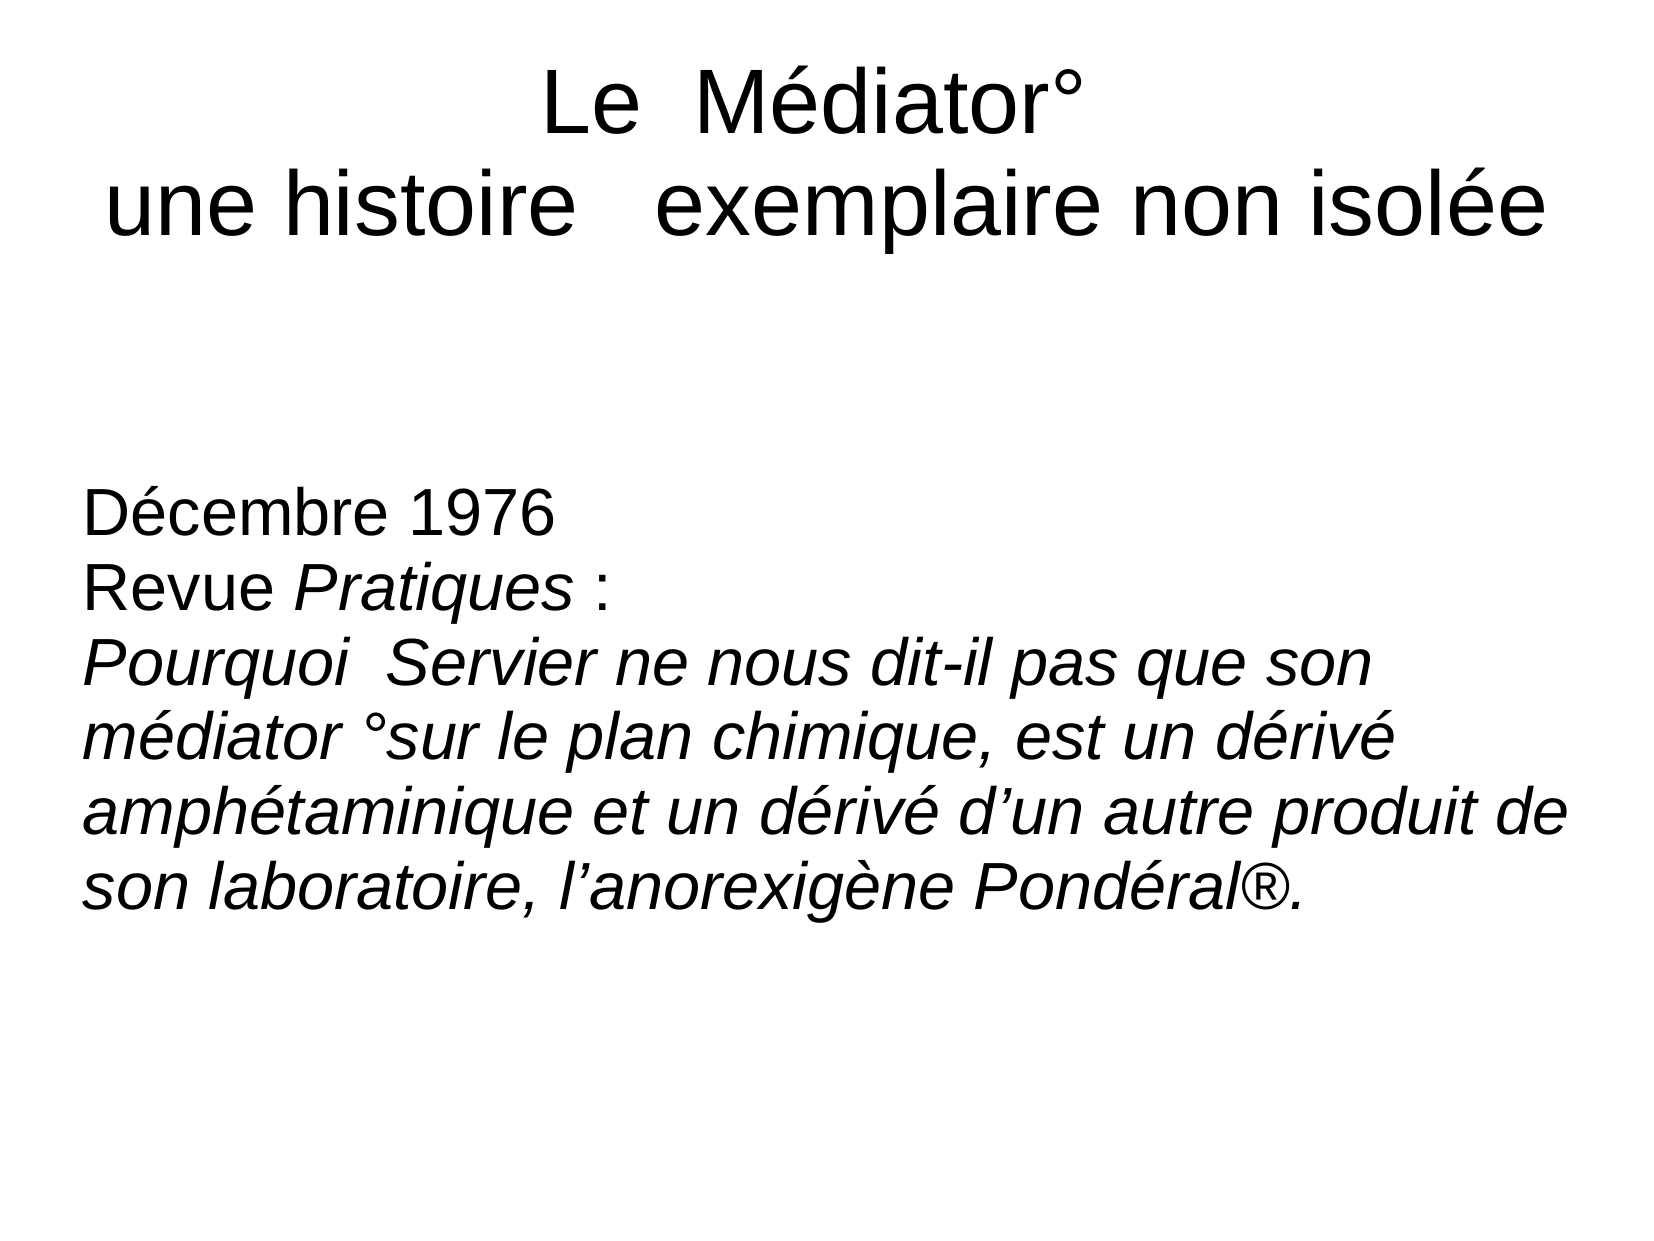

# Le Médiator° une histoire exemplaire non isolée
Décembre 1976
Revue Pratiques :
Pourquoi Servier ne nous dit-il pas que son médiator °sur le plan chimique, est un dérivé amphétaminique et un dérivé d’un autre produit de son laboratoire, l’anorexigène Pondéral®.